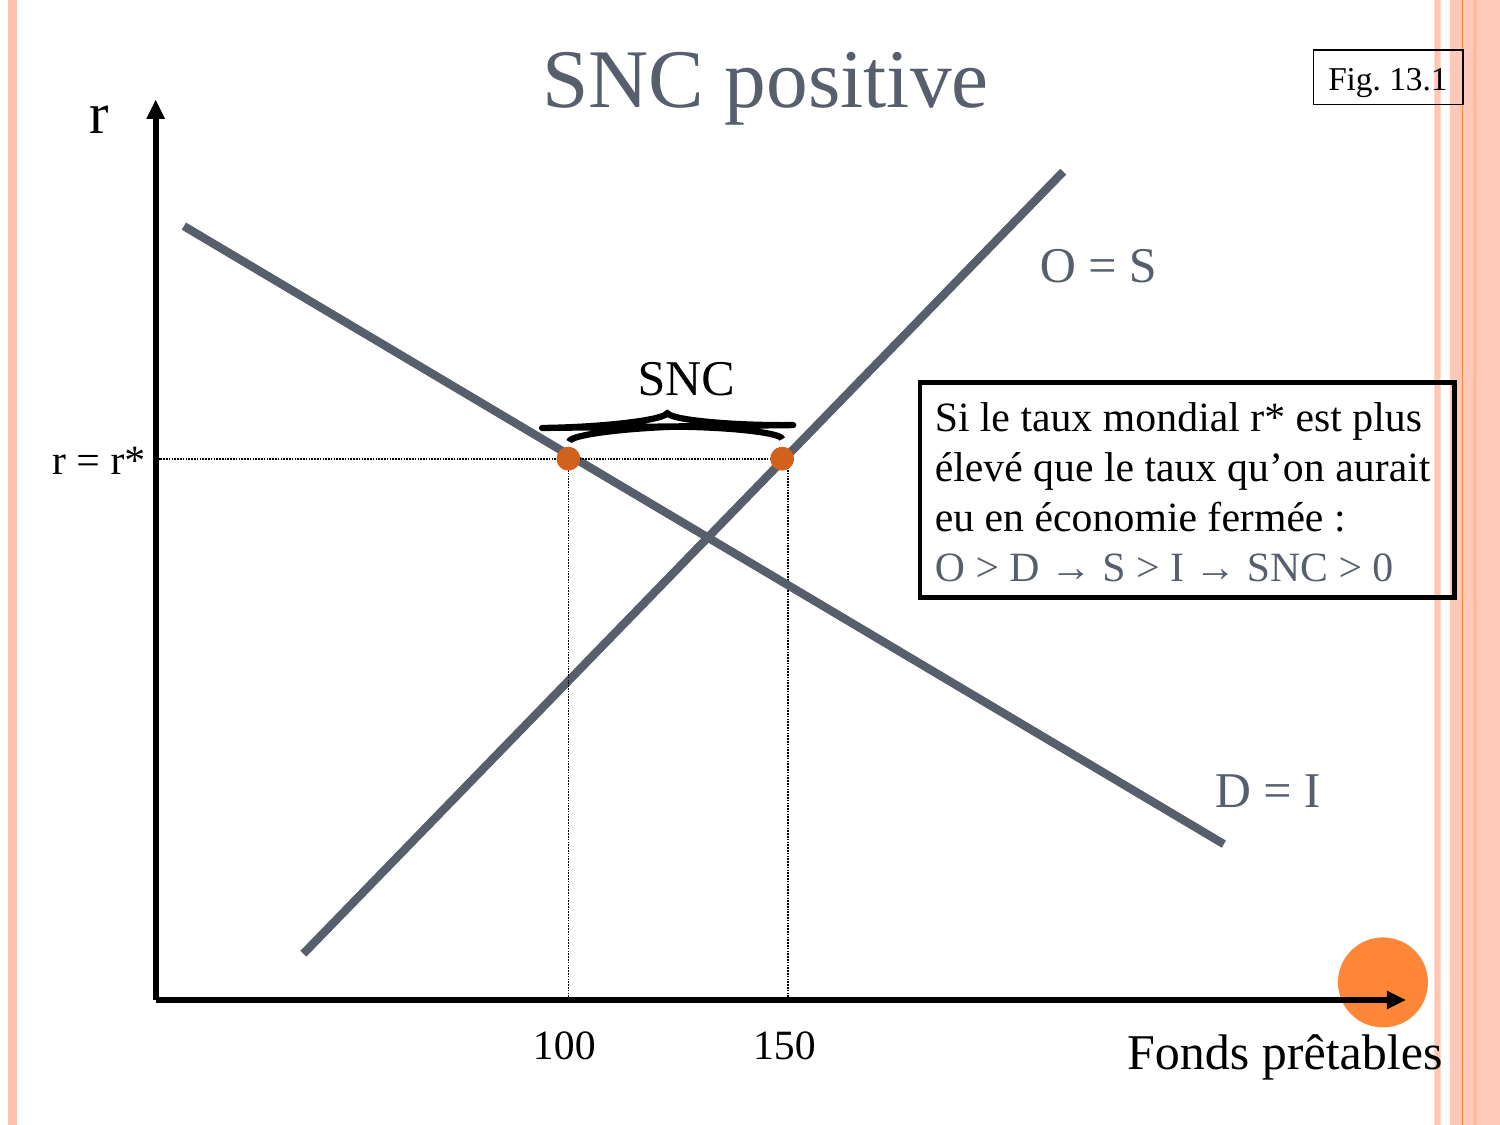

SNC positive
Fig. 13.1
r
O = S
SNC
Si le taux mondial r* est plus élevé que le taux qu’on aurait eu en économie fermée :
O > D → S > I → SNC > 0
r = r*
D = I
100
150
Fonds prêtables